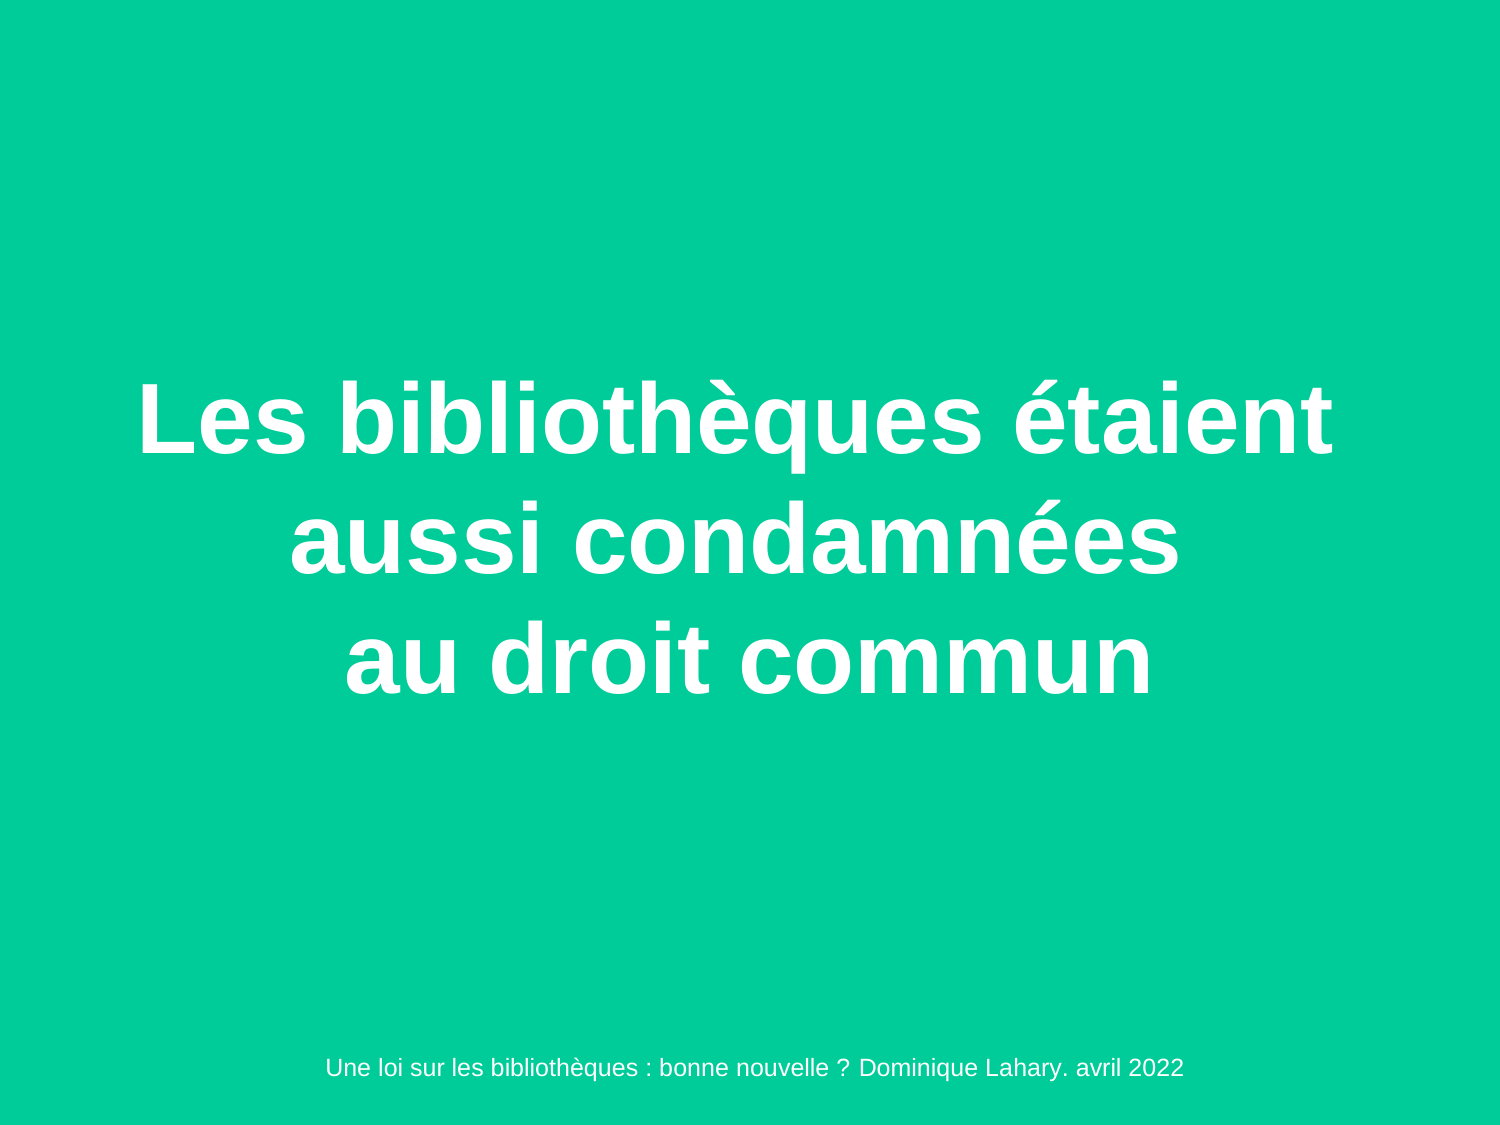

# Les bibliothèques étaient aussi condamnées au droit commun
Une loi sur les bibliothèques : bonne nouvelle ? Dominique Lahary. avril 2022